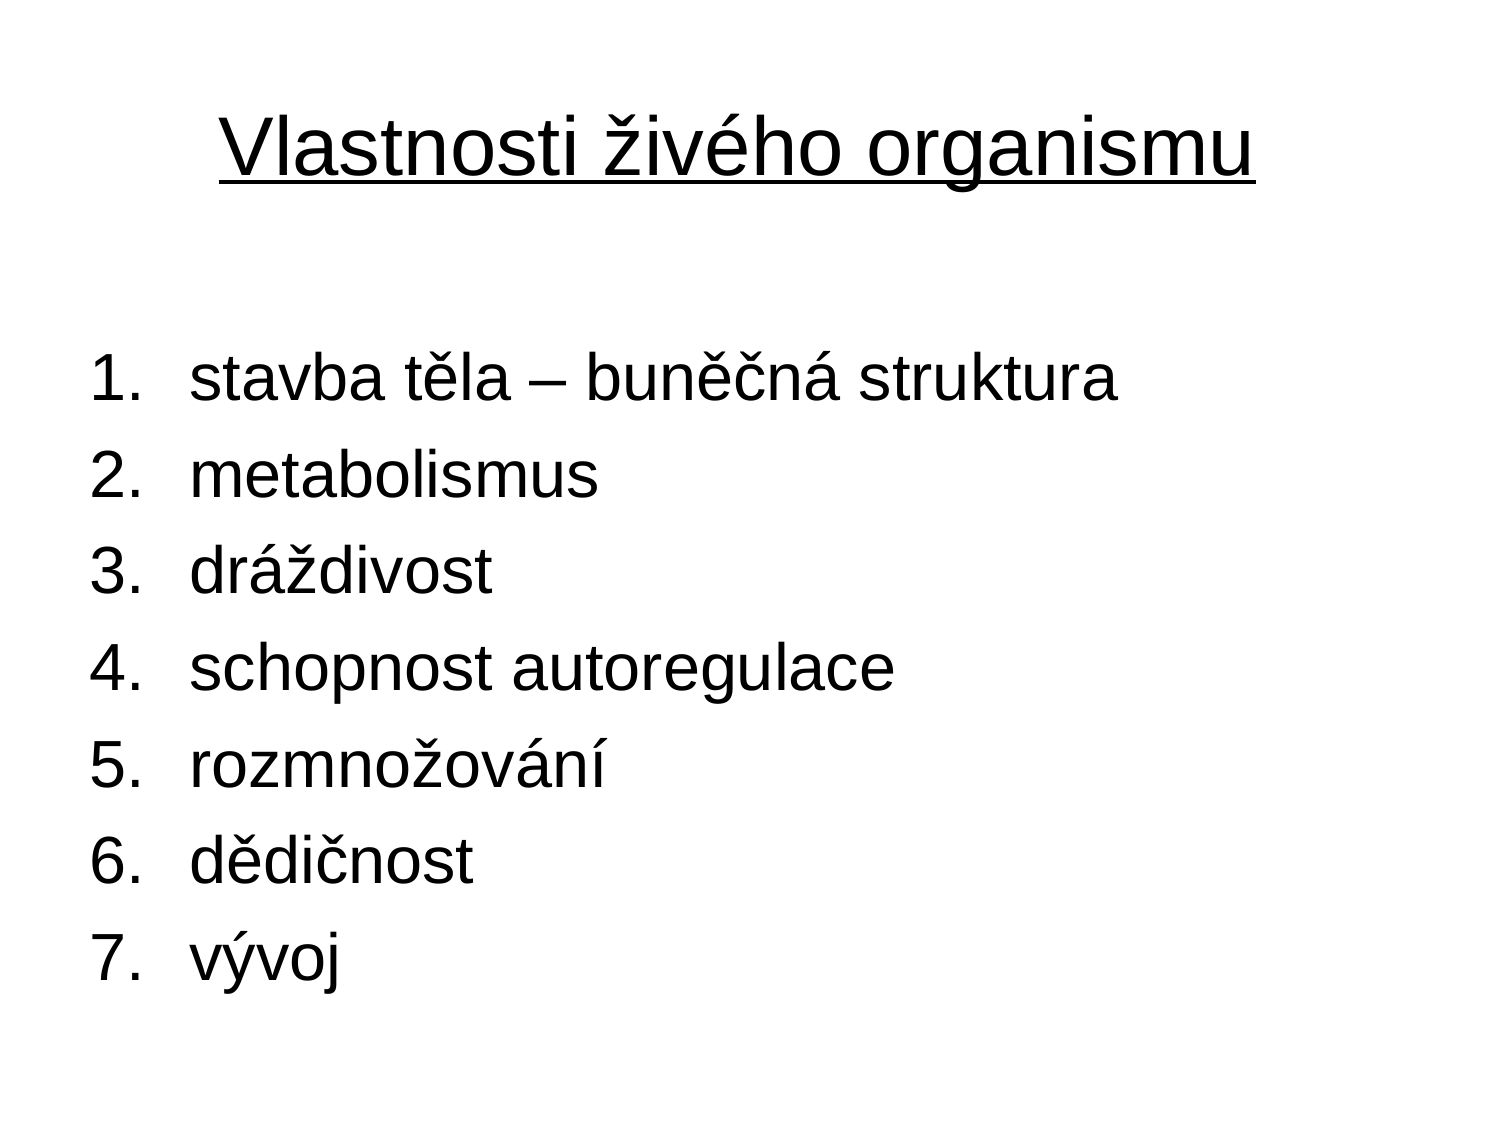

# Vlastnosti živého organismu
stavba těla – buněčná struktura
metabolismus
dráždivost
schopnost autoregulace
rozmnožování
dědičnost
vývoj